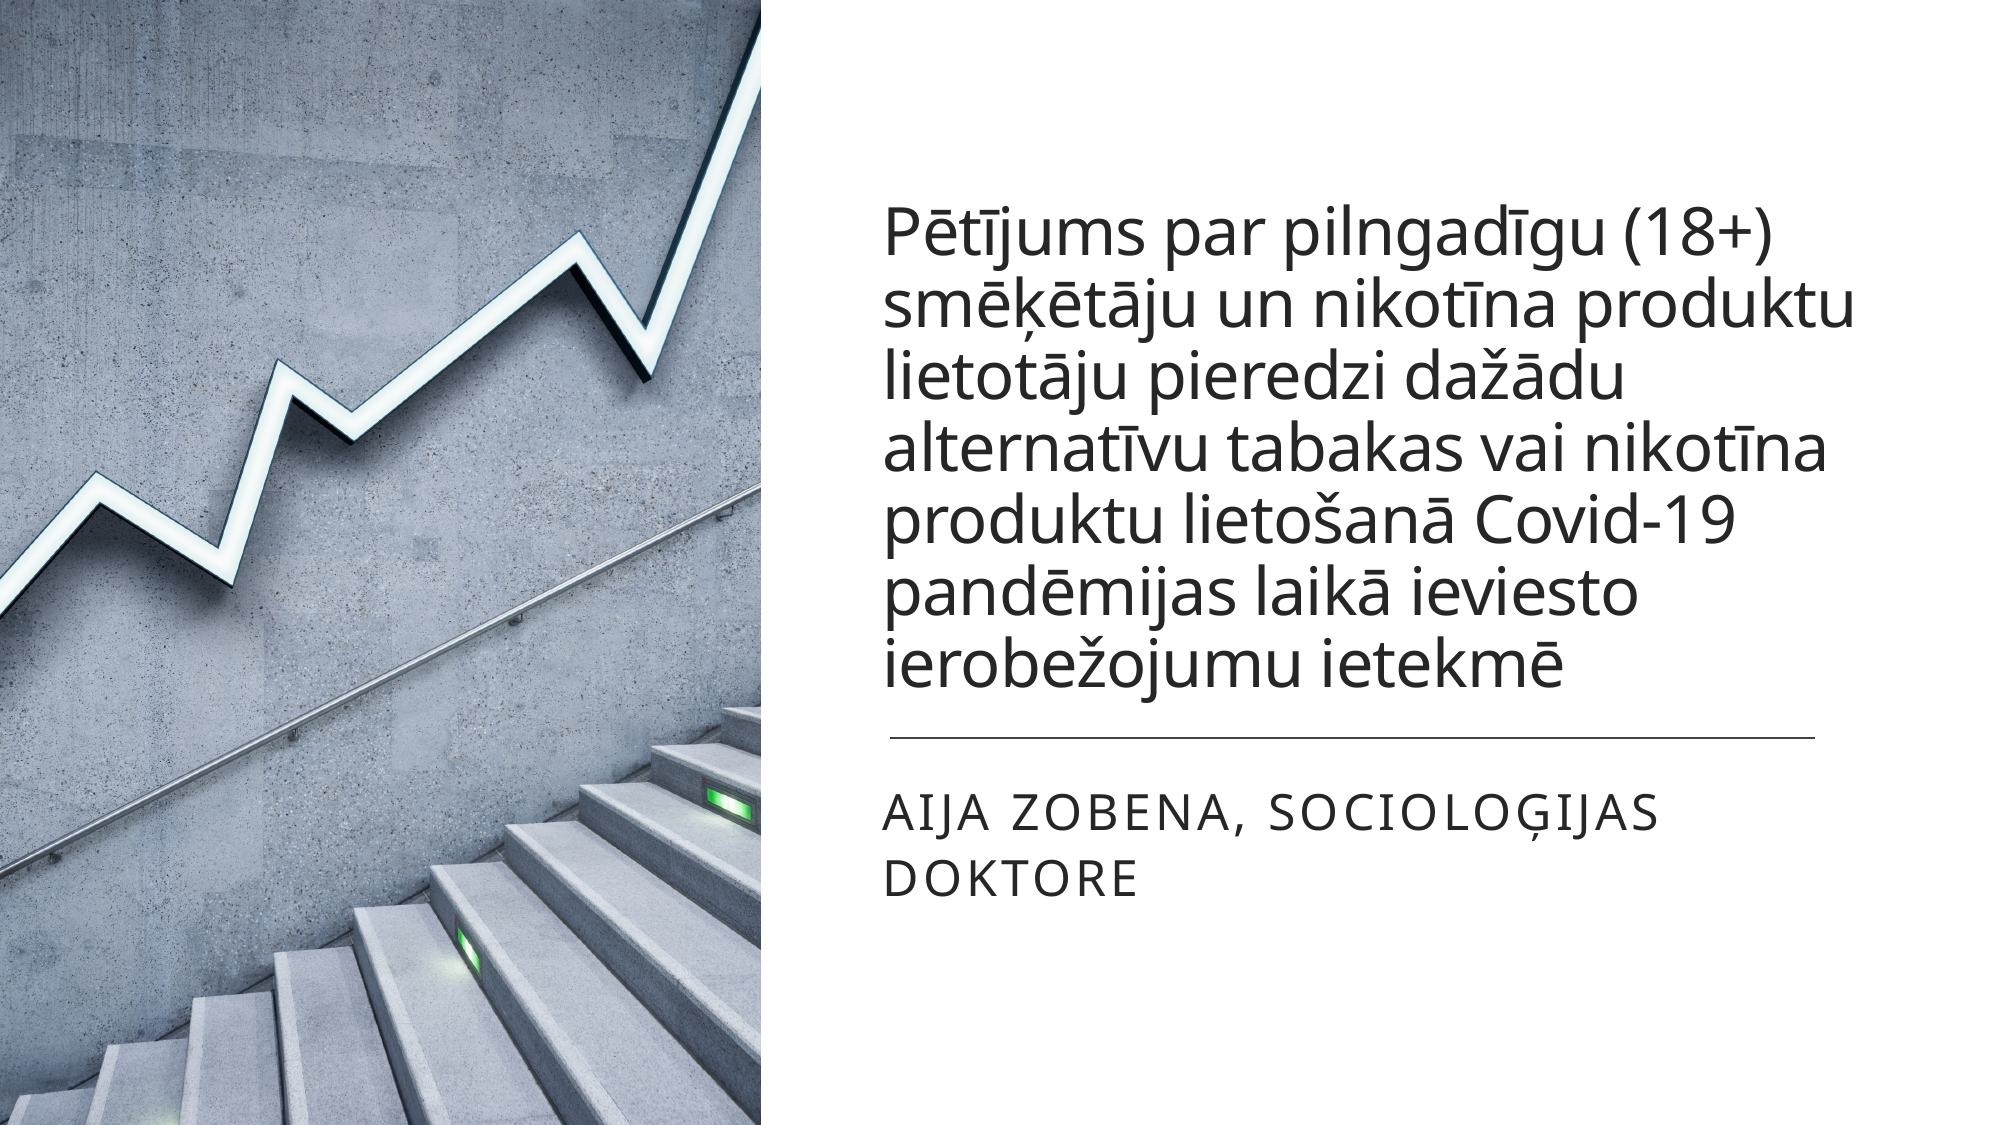

# Pētījums par pilngadīgu (18+) smēķētāju un nikotīna produktu lietotāju pieredzi dažādu alternatīvu tabakas vai nikotīna produktu lietošanā Covid-19 pandēmijas laikā ieviesto ierobežojumu ietekmē
Aija Zobena, socioloģijas doktore